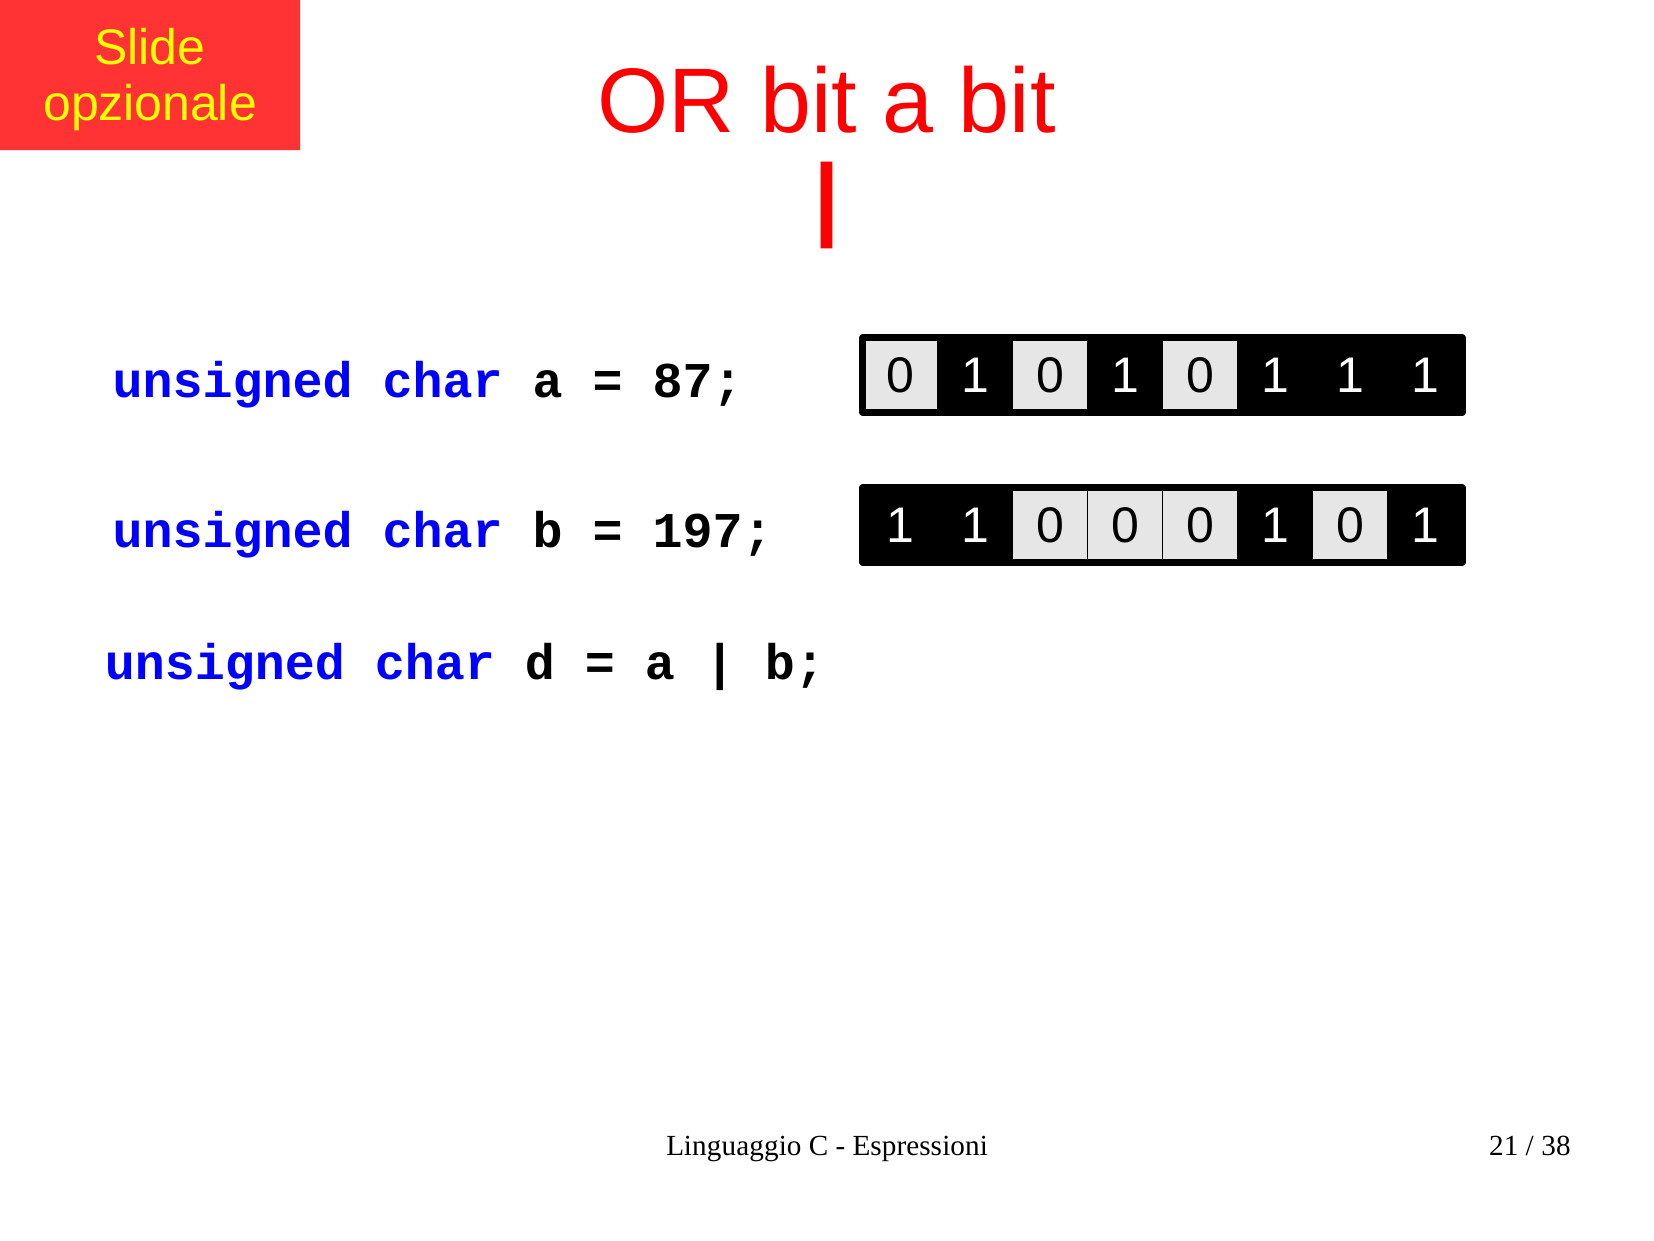

Slide
opzionale
# OR bit a bit |
0
1
0
1
0
1
1
1
unsigned char a = 87;
1
1
0
0
0
1
0
1
unsigned char b = 197;
unsigned char d = a | b;
Linguaggio C - Espressioni
21